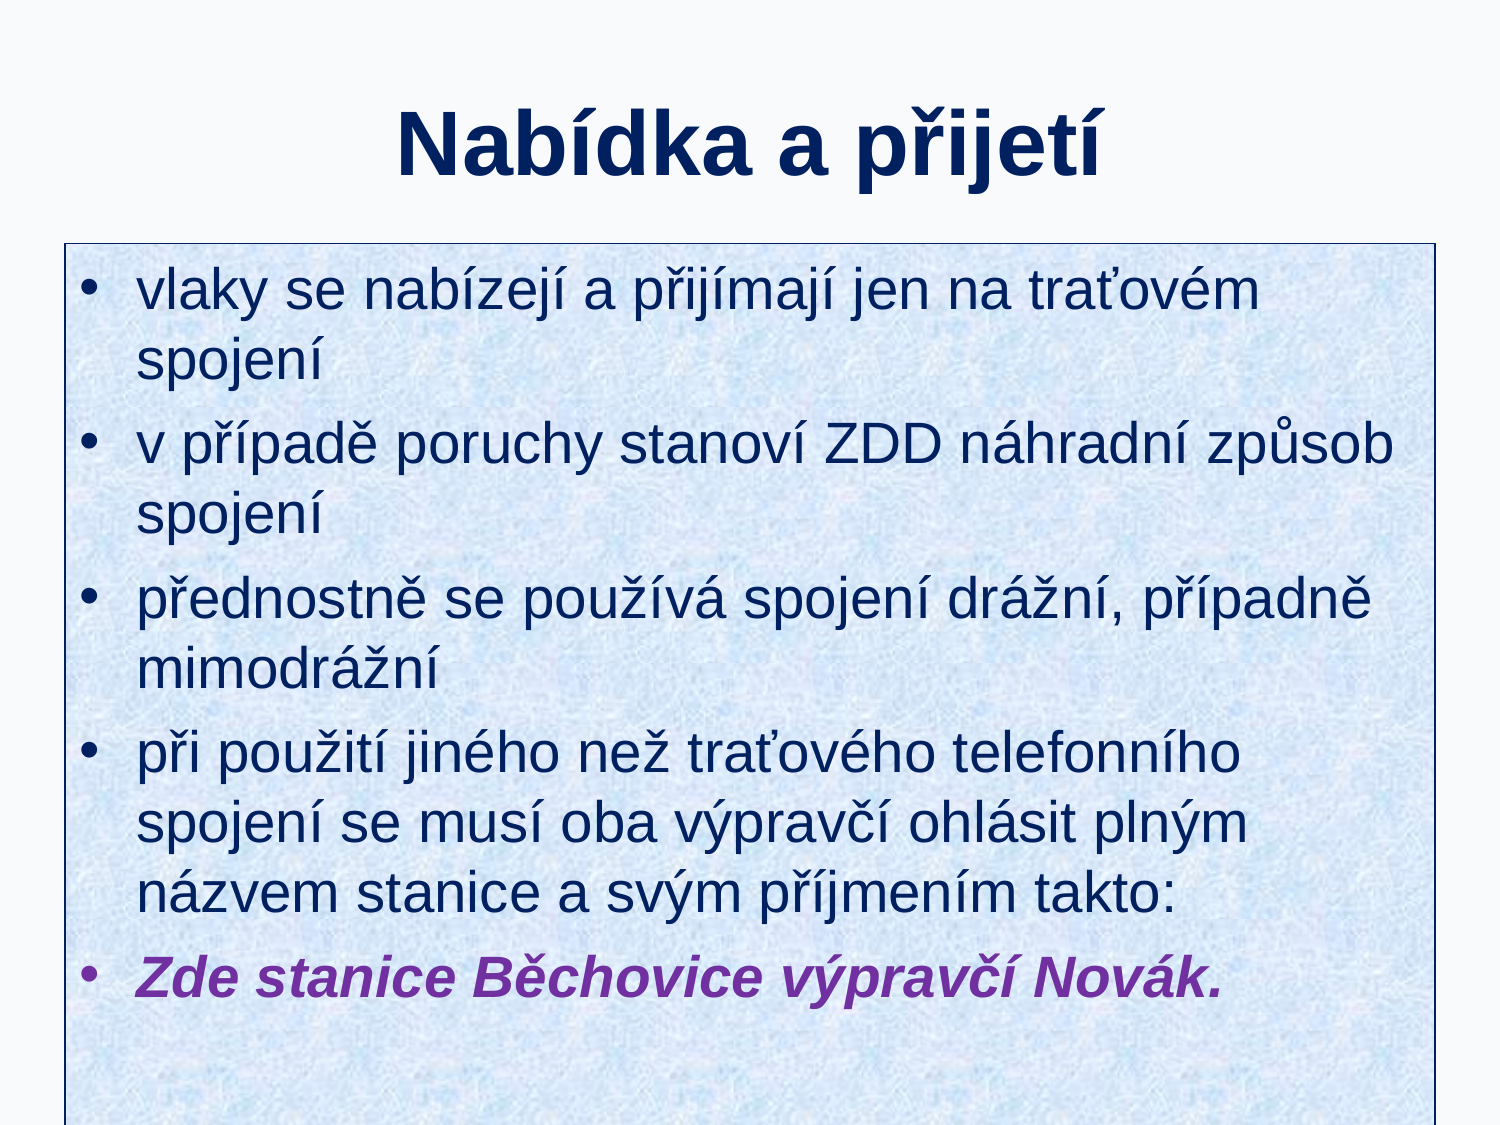

# Nabídka a přijetí
vlaky se nabízejí a přijímají jen na traťovém spojení
v případě poruchy stanoví ZDD náhradní způsob spojení
přednostně se používá spojení drážní, případně mimodrážní
při použití jiného než traťového telefonního spojení se musí oba výpravčí ohlásit plným názvem stanice a svým příjmením takto:
Zde stanice Běchovice výpravčí Novák.